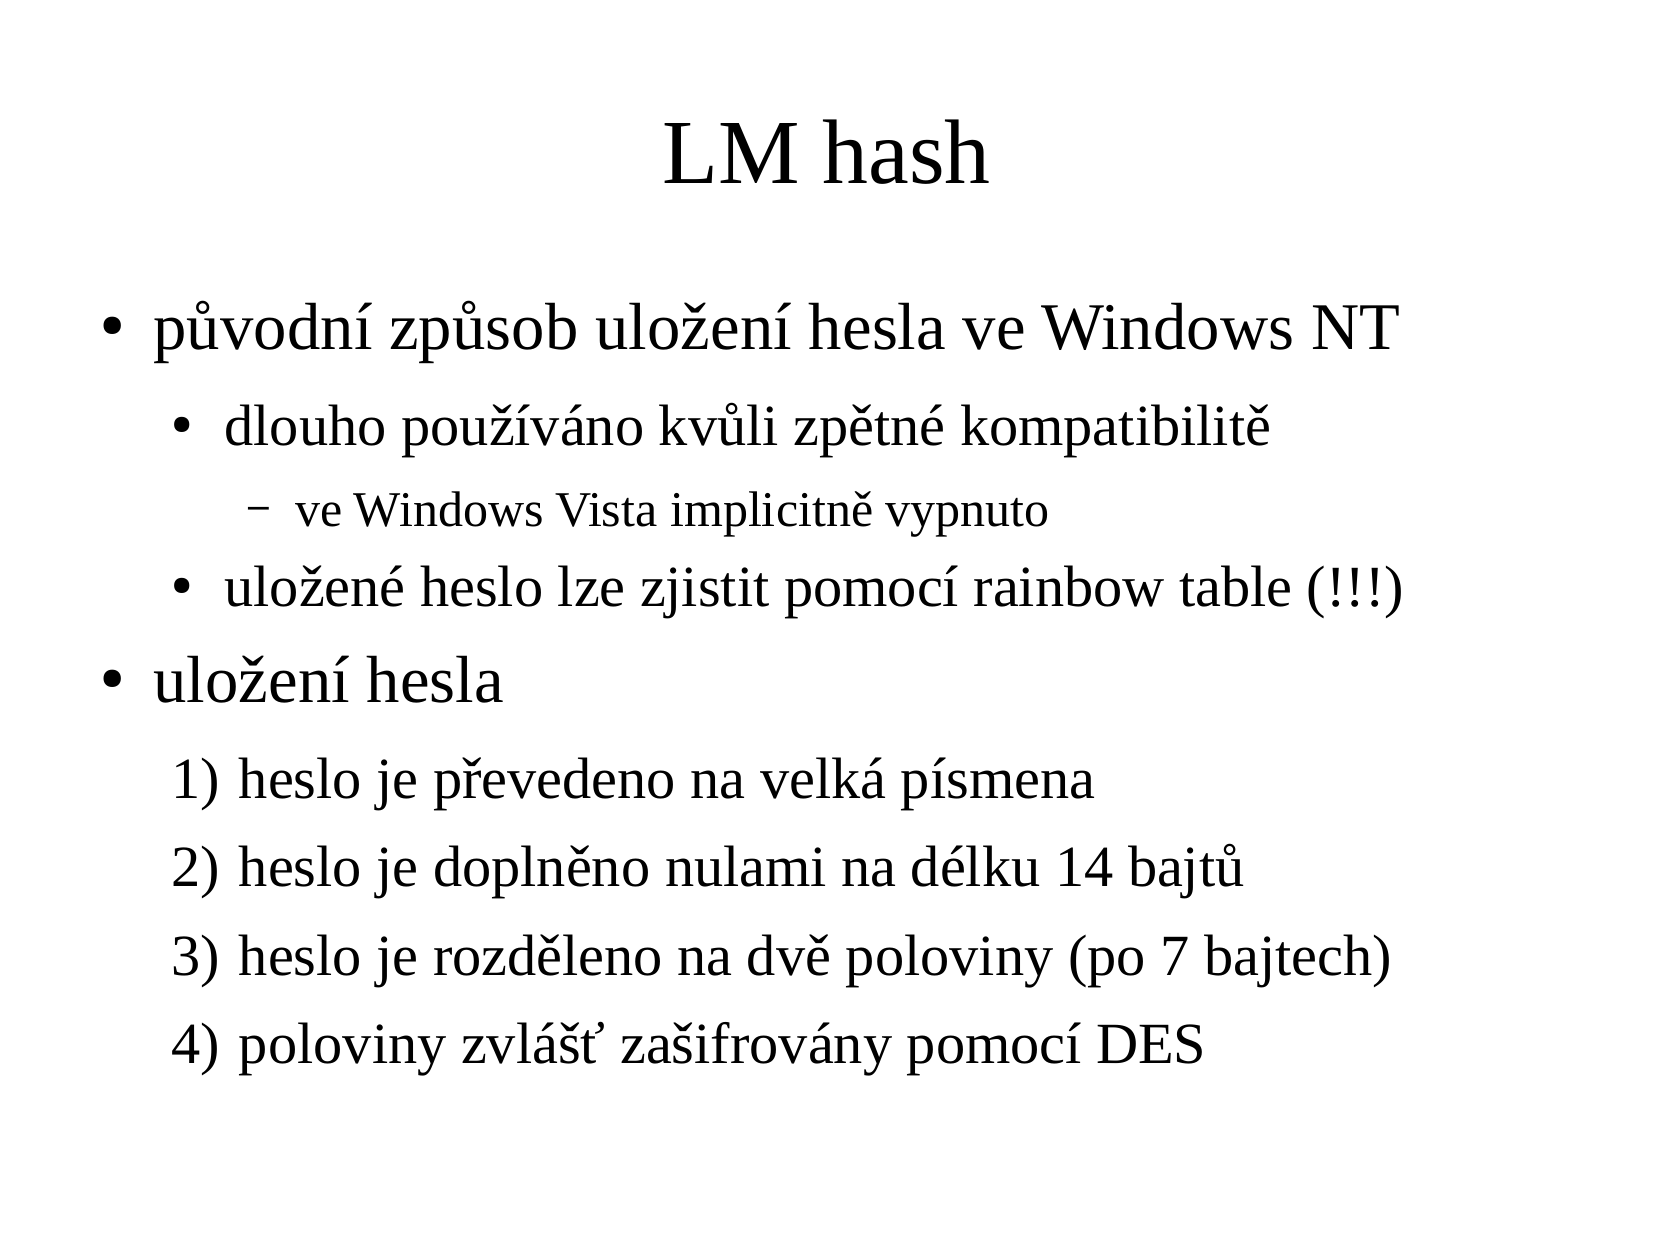

# LM hash
původní způsob uložení hesla ve Windows NT
dlouho používáno kvůli zpětné kompatibilitě
ve Windows Vista implicitně vypnuto
uložené heslo lze zjistit pomocí rainbow table (!!!)
uložení hesla
 heslo je převedeno na velká písmena
 heslo je doplněno nulami na délku 14 bajtů
 heslo je rozděleno na dvě poloviny (po 7 bajtech)
 poloviny zvlášť zašifrovány pomocí DES